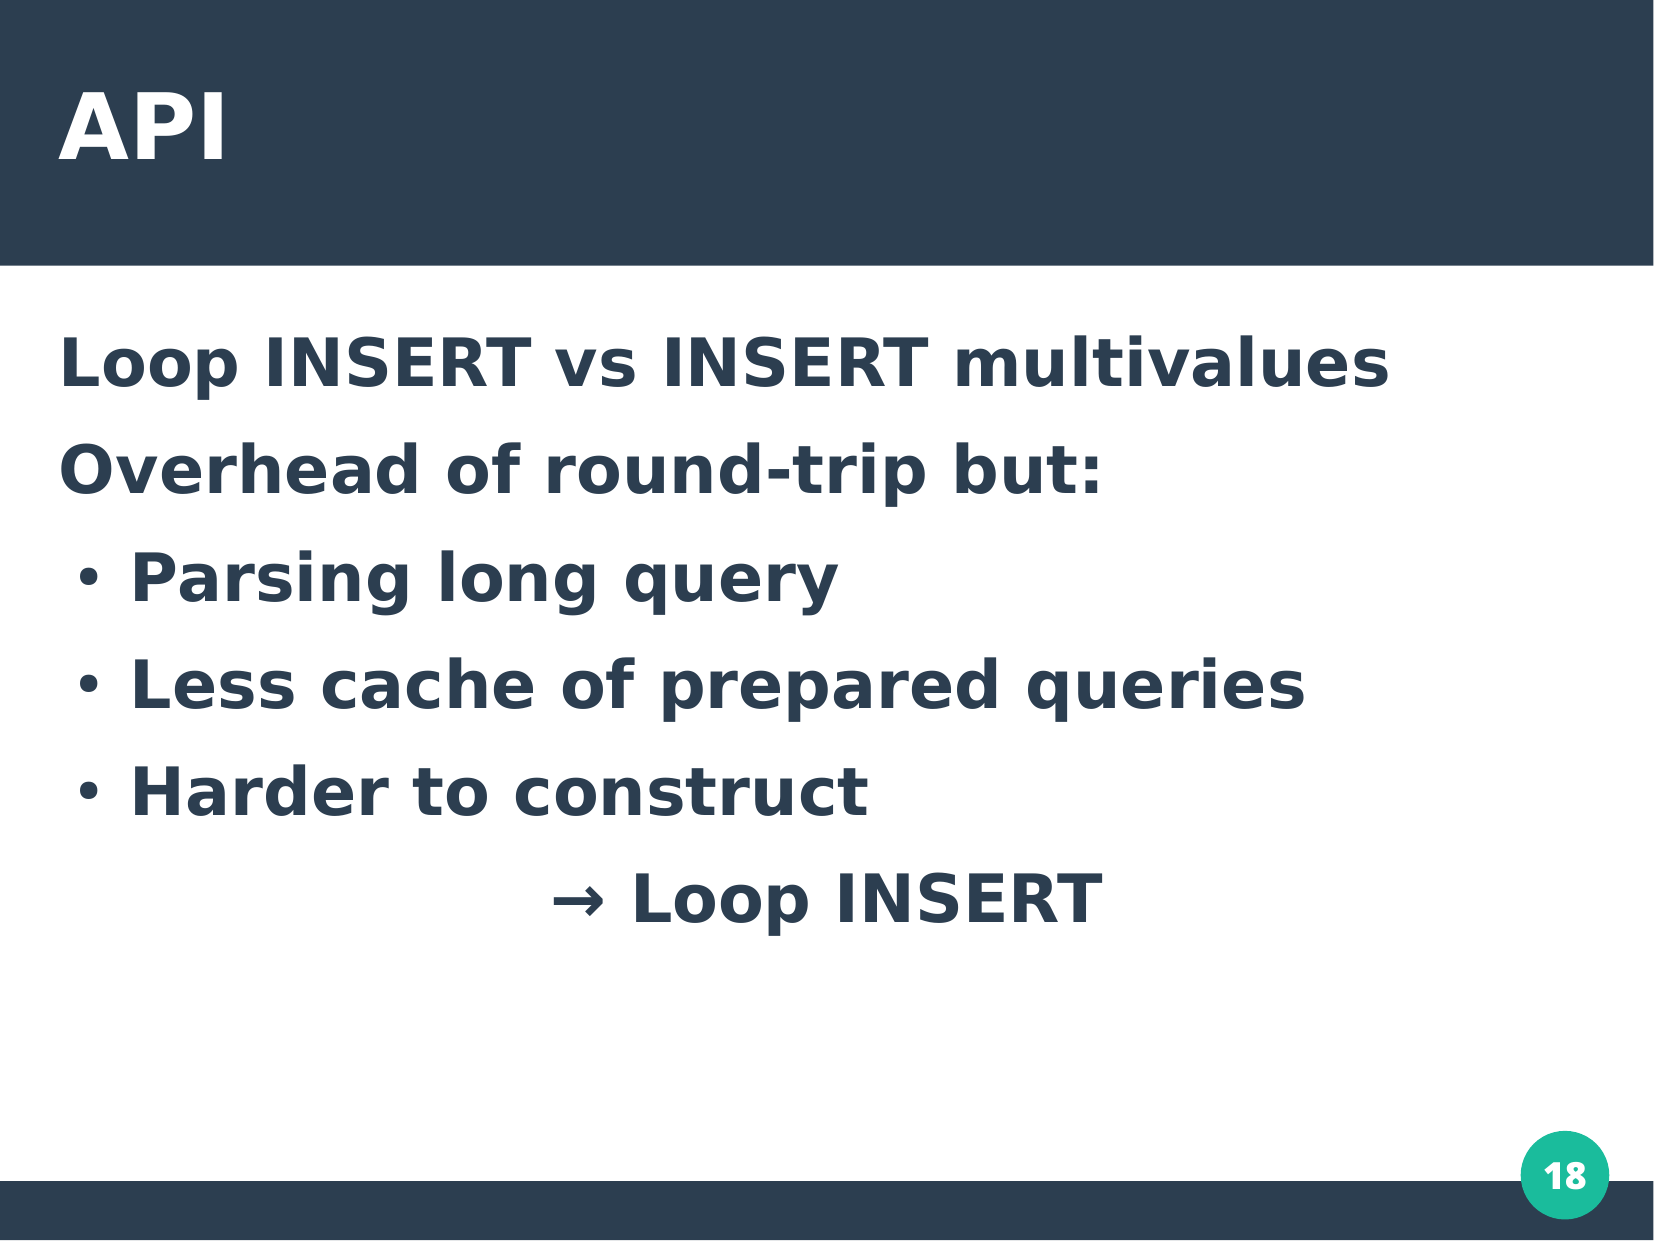

# API
Loop INSERT vs INSERT multivalues
Overhead of round-trip but:
Parsing long query
Less cache of prepared queries
Harder to construct
→ Loop INSERT
18